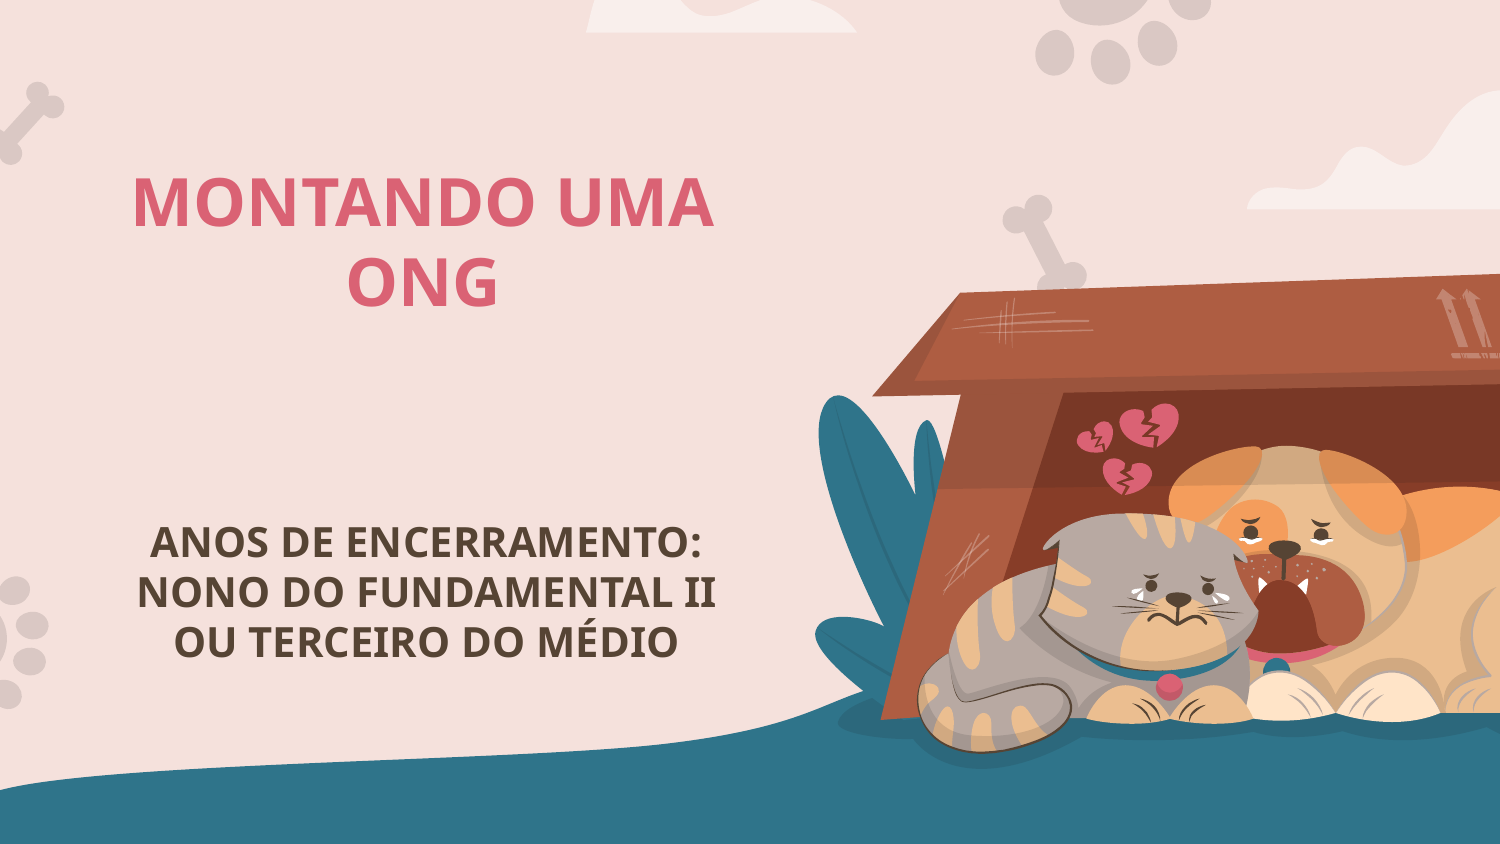

# MONTANDO UMA ONG
ANOS DE ENCERRAMENTO: NONO DO FUNDAMENTAL II OU TERCEIRO DO MÉDIO